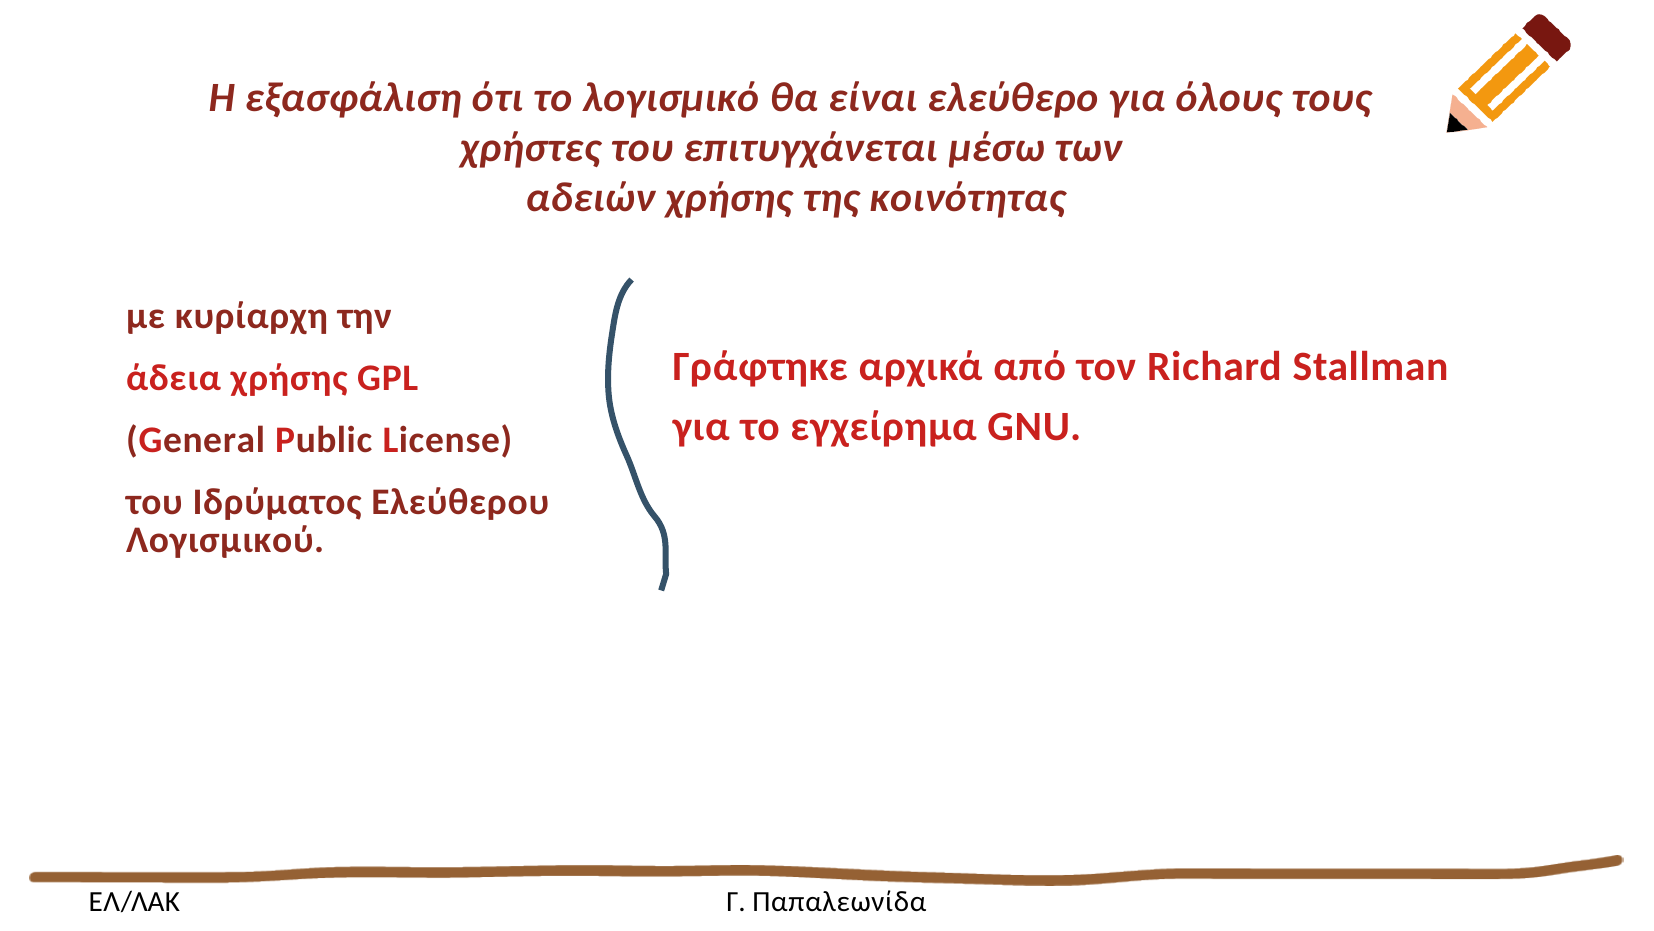

# Η εξασφάλιση ότι το λογισμικό θα είναι ελεύθερο για όλους τους χρήστες του επιτυγχάνεται μέσω των αδειών χρήσης της κοινότητας
με κυρίαρχη την
άδεια χρήσης GPL
(General Public License)
του Ιδρύματος Ελεύθερου Λογισμικού.
Γράφτηκε αρχικά από τον Richard Stallman
για το εγχείρημα GNU.
ΕΛ/ΛΑΚ
Γ. Παπαλεωνίδα